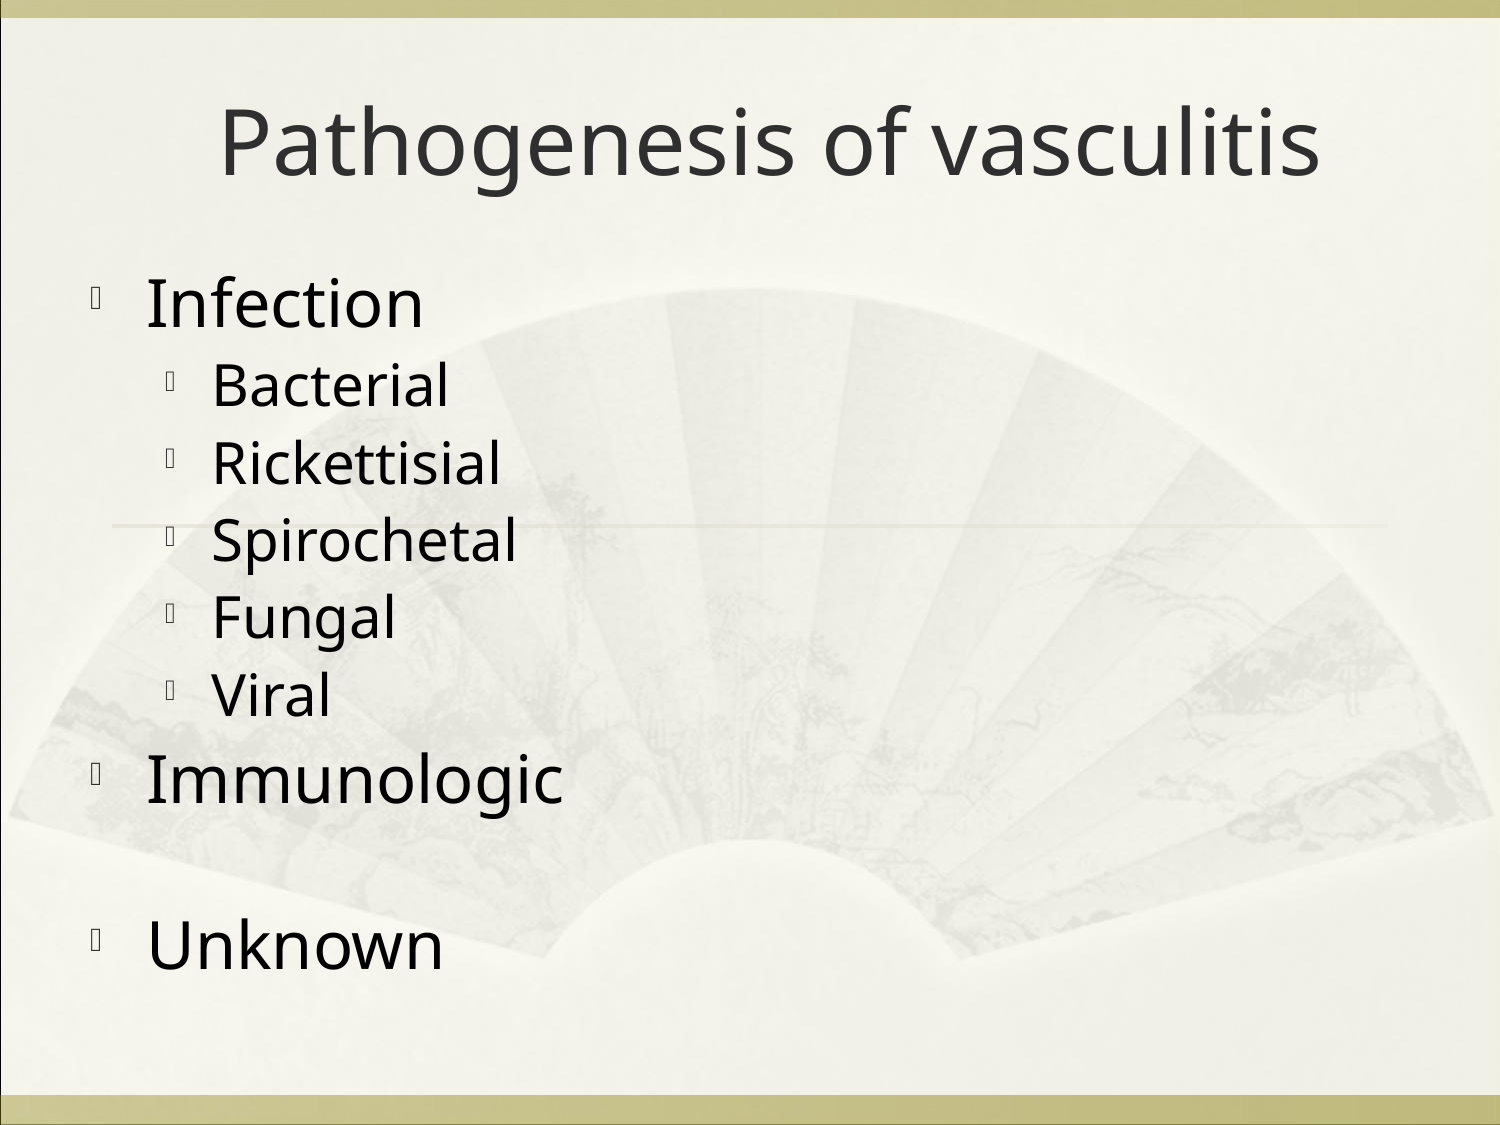

# Pathogenesis of vasculitis
Infection
Bacterial
Rickettisial
Spirochetal
Fungal
Viral
Immunologic
Unknown